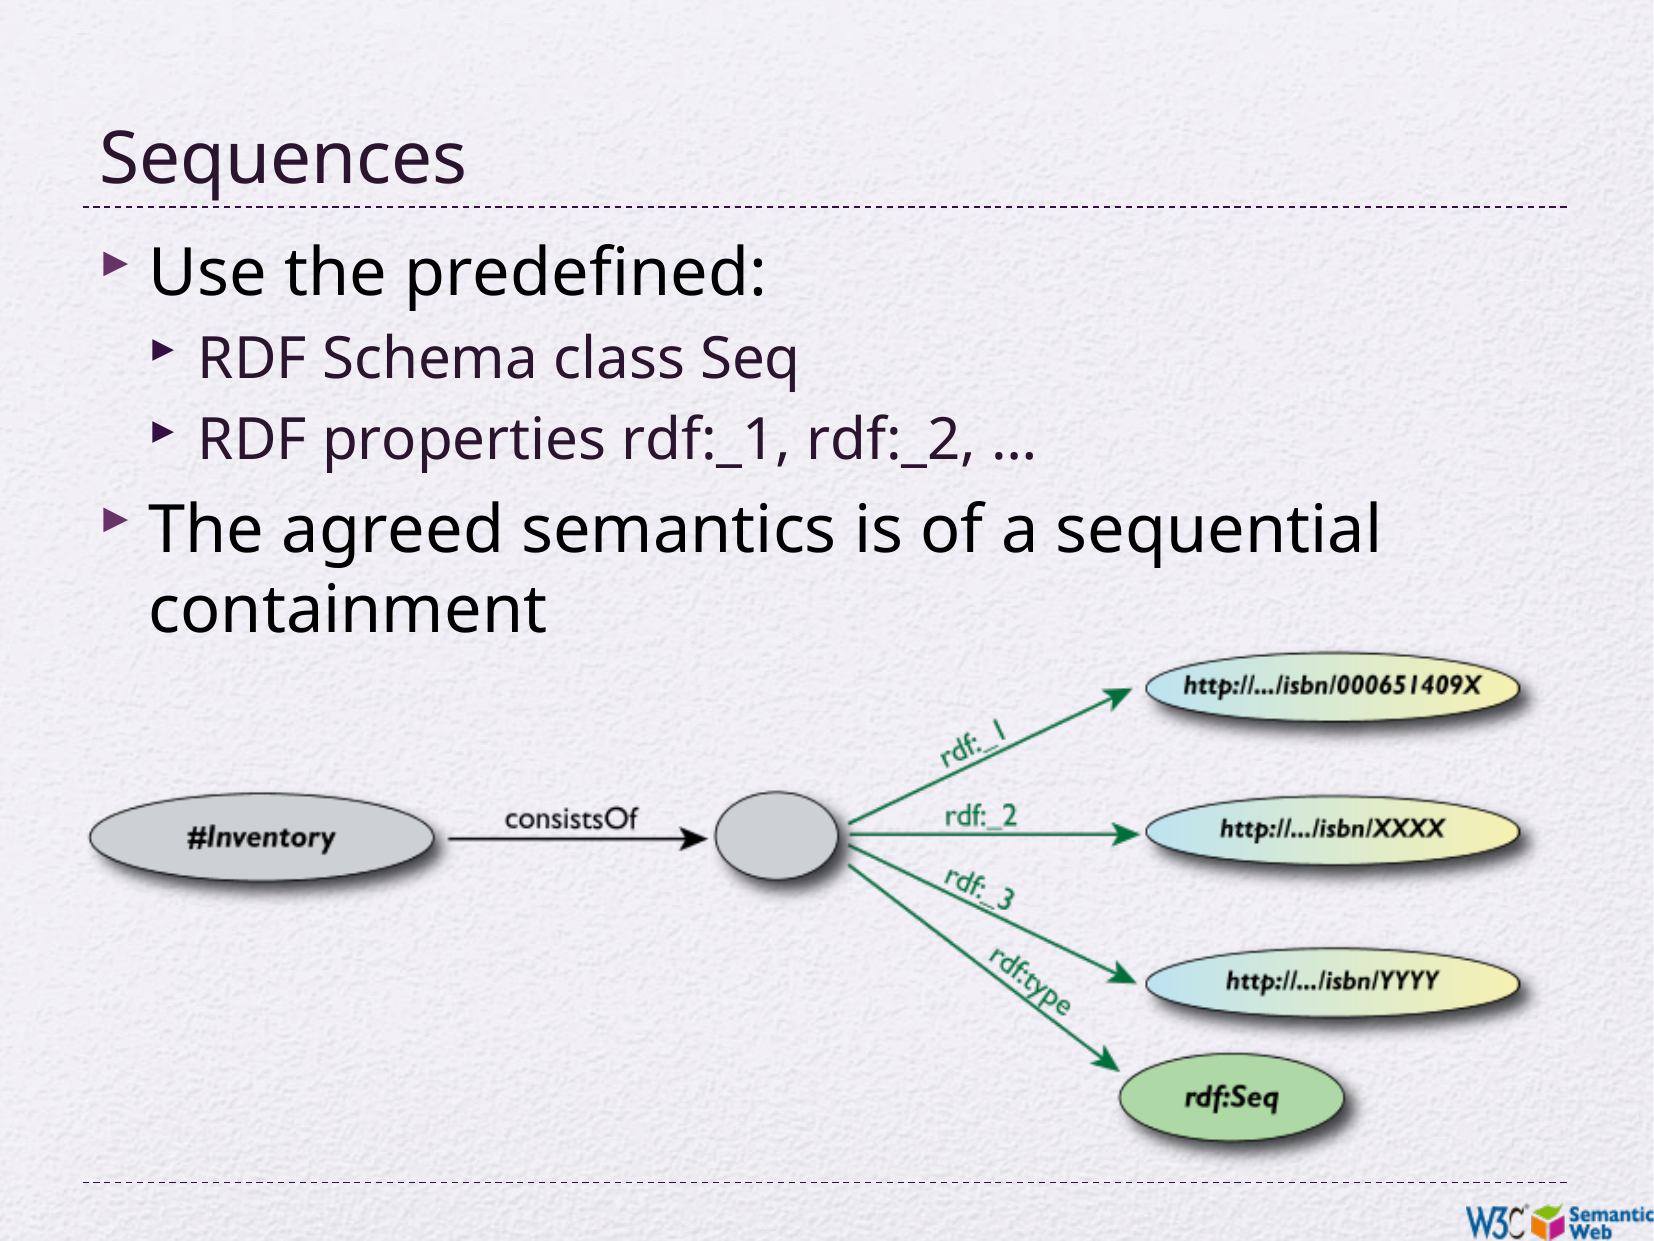

# Sequences
Use the predefined:
RDF Schema class Seq
RDF properties rdf:_1, rdf:_2, …
The agreed semantics is of a sequential containment